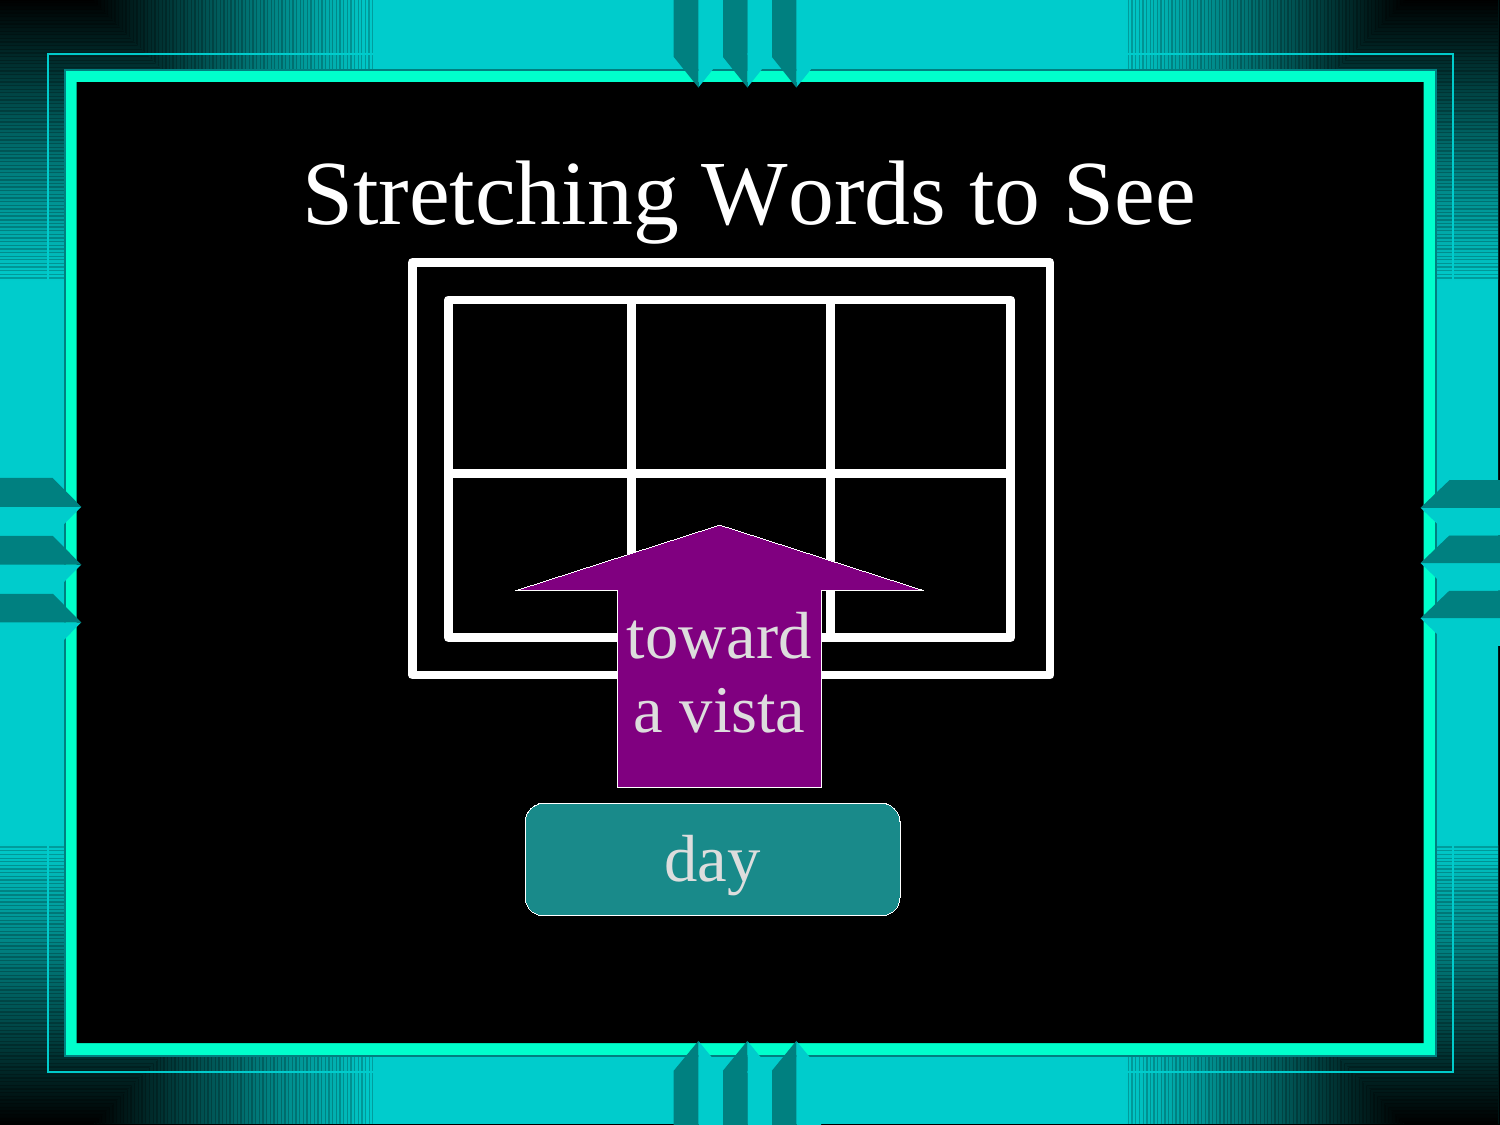

# Stretching Words to See
toward
a vista
day